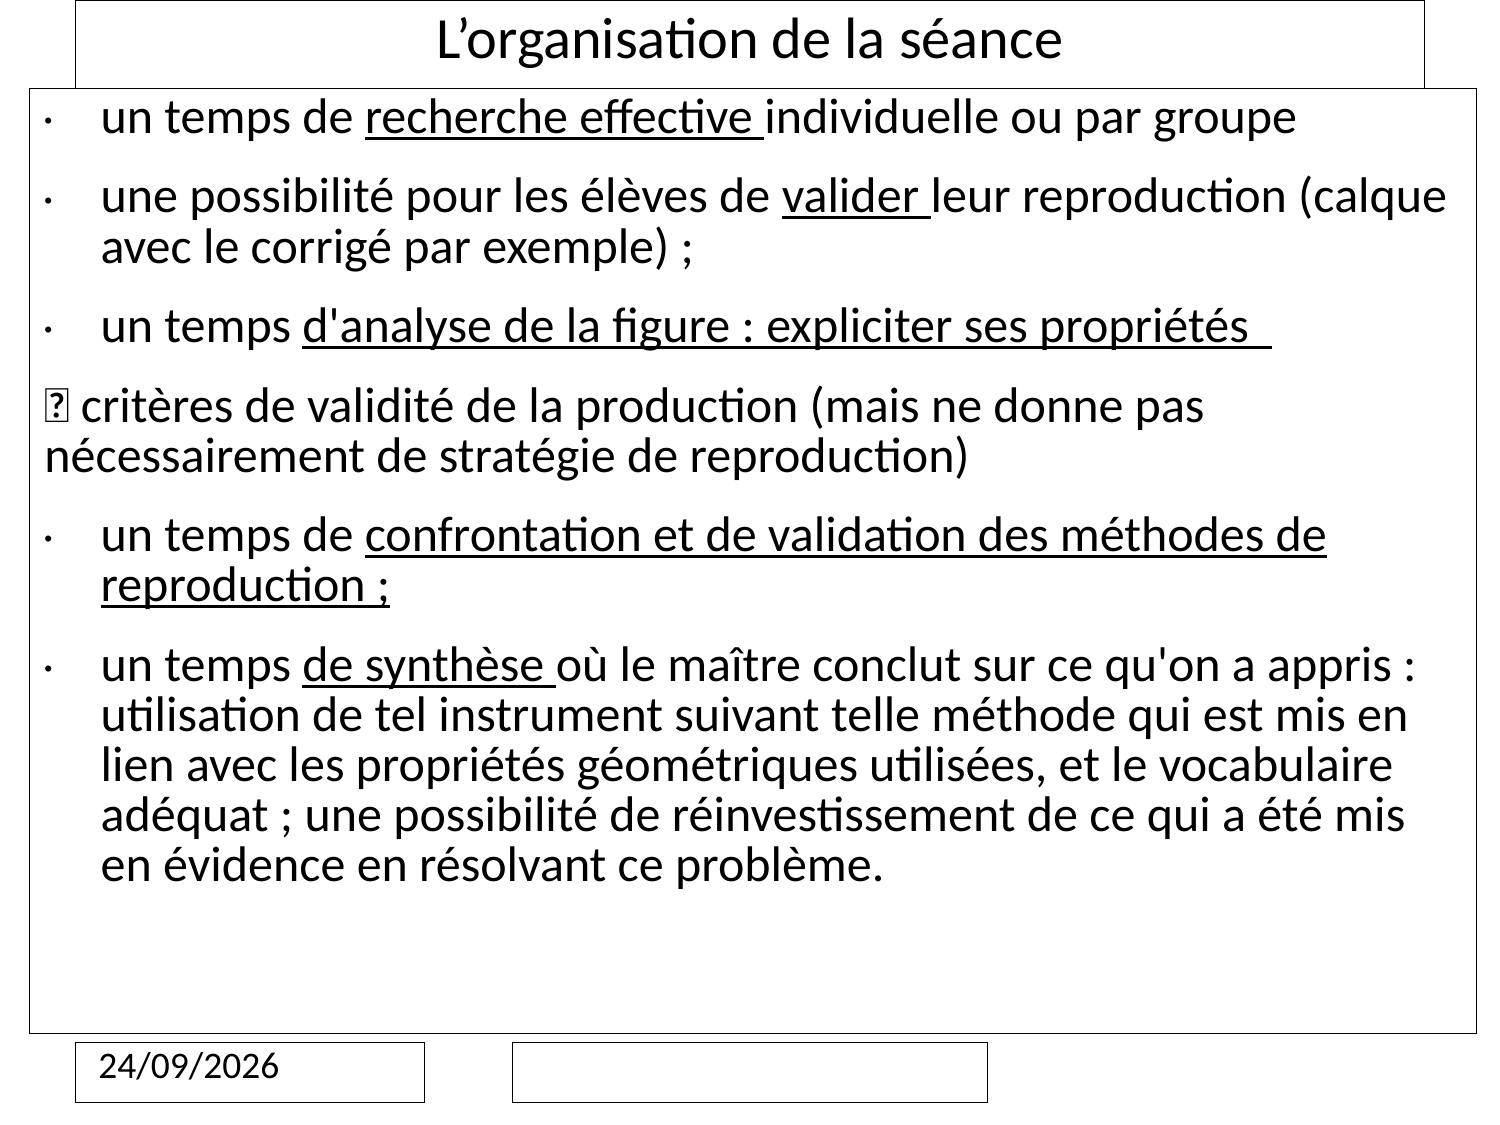

# L’organisation de la séance
un temps de recherche effective individuelle ou par groupe
une possibilité pour les élèves de valider leur reproduction (calque avec le corrigé par exemple) ;
un temps d'analyse de la figure : expliciter ses propriétés
 critères de validité de la production (mais ne donne pas nécessairement de stratégie de reproduction)
un temps de confrontation et de validation des méthodes de reproduction ;
un temps de synthèse où le maître conclut sur ce qu'on a appris : utilisation de tel instrument suivant telle méthode qui est mis en lien avec les propriétés géométriques utilisées, et le vocabulaire adéquat ; une possibilité de réinvestissement de ce qui a été mis en évidence en résolvant ce problème.